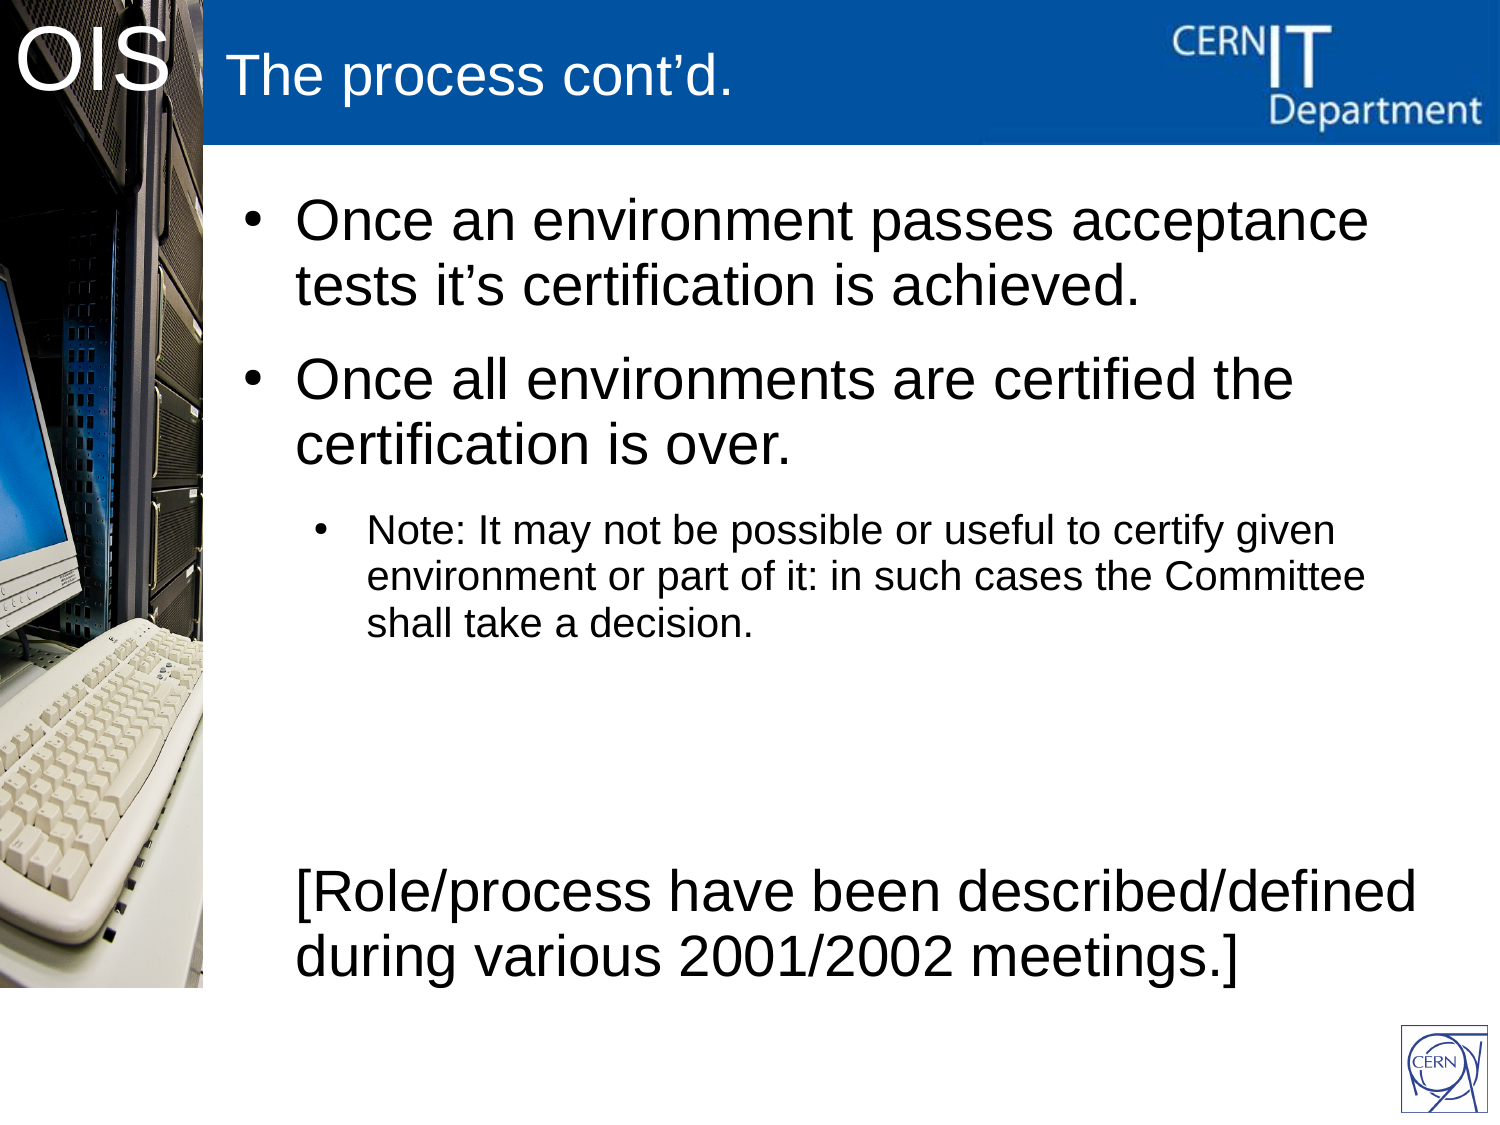

# The process cont’d.
Once an environment passes acceptance tests it’s certification is achieved.
Once all environments are certified the certification is over.
Note: It may not be possible or useful to certify given environment or part of it: in such cases the Committee shall take a decision.
[Role/process have been described/defined during various 2001/2002 meetings.]